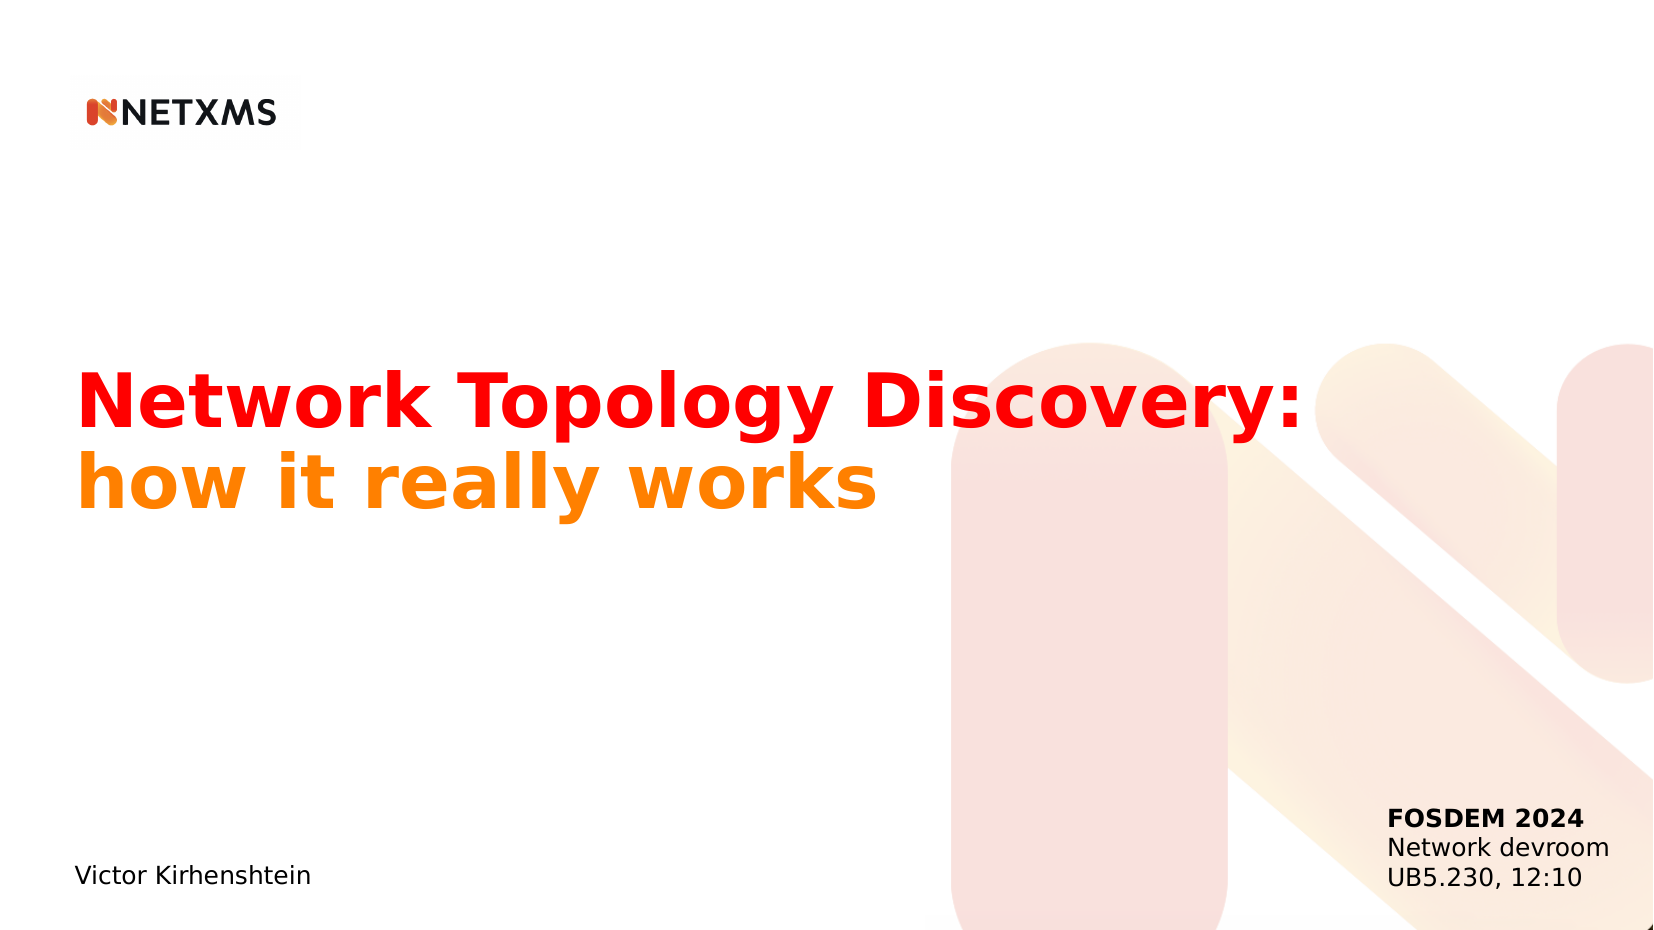

# Network Topology Discovery: how it really works
FOSDEM 2024
Network devroom
UB5.230, 12:10
Victor Kirhenshtein